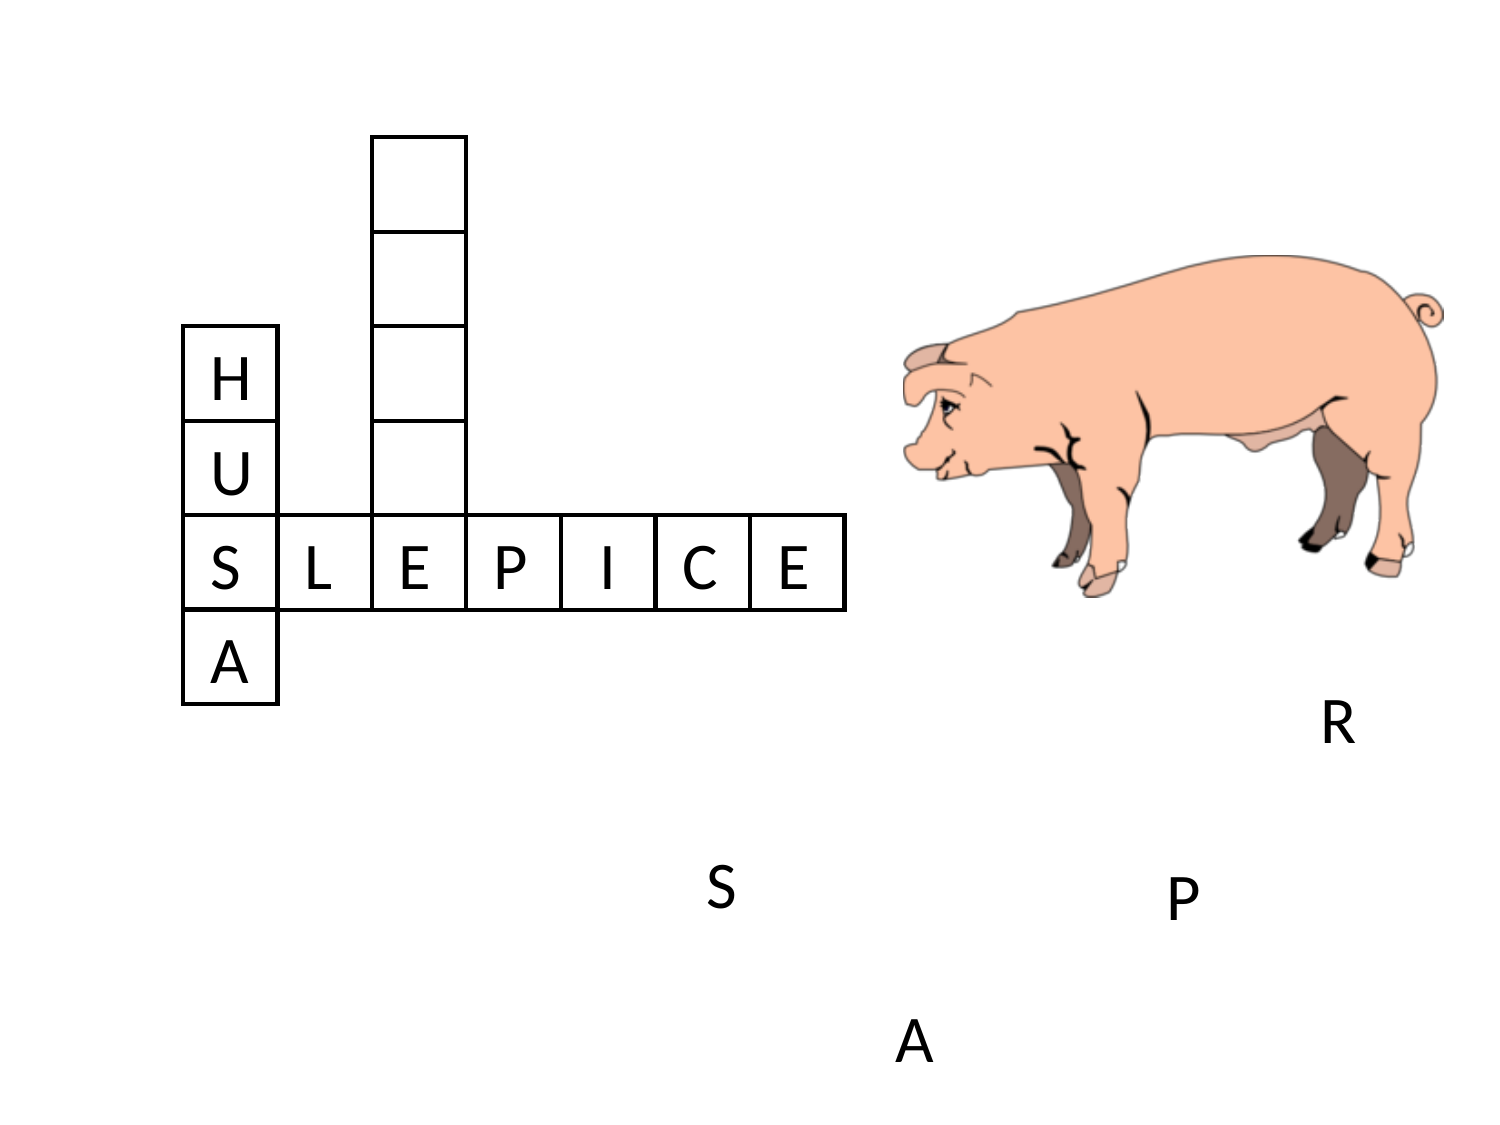

H
U
S
L
E
P
I
C
E
A
R
S
P
A